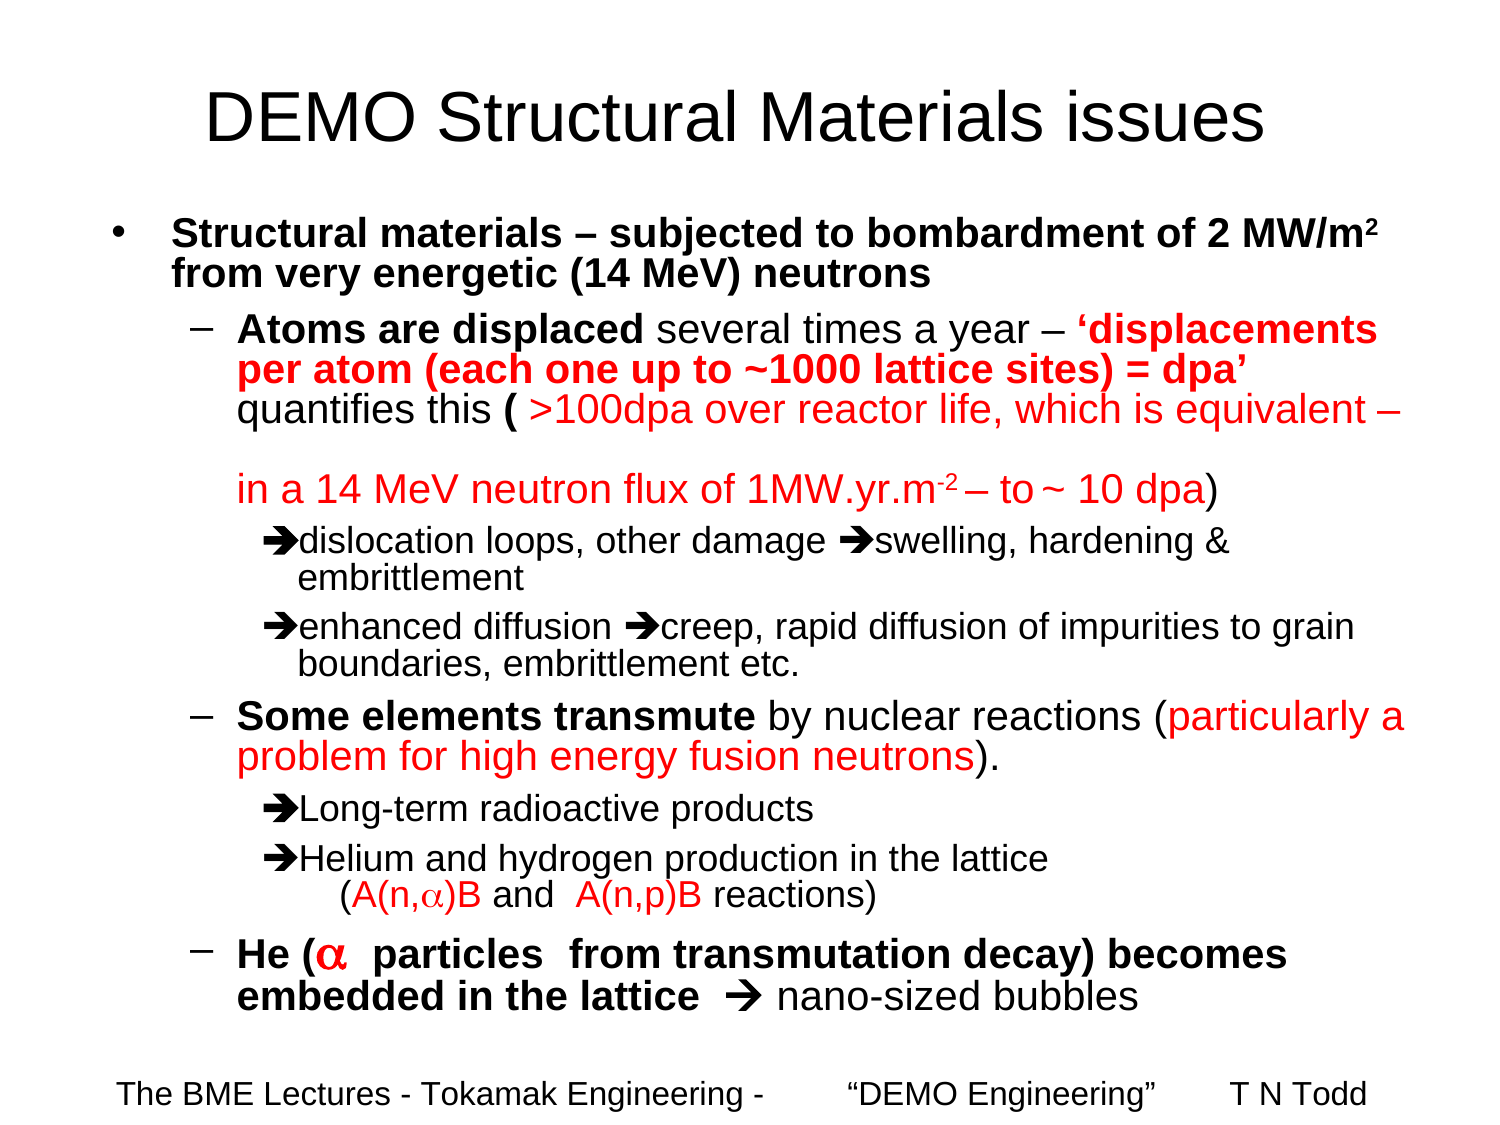

DEMO Structural Materials issues
Structural materials – subjected to bombardment of 2 MW/m2 from very energetic (14 MeV) neutrons
Atoms are displaced several times a year – ‘displacements per atom (each one up to ~1000 lattice sites) = dpa’ quantifies this ( >100dpa over reactor life, which is equivalent –
in a 14 MeV neutron flux of 1MW.yr.m-2 – to ~ 10 dpa)
dislocation loops, other damage swelling, hardening & embrittlement
enhanced diffusion creep, rapid diffusion of impurities to grain boundaries, embrittlement etc.
Some elements transmute by nuclear reactions (particularly a problem for high energy fusion neutrons).
Long-term radioactive products
Helium and hydrogen production in the lattice
 (A(n,)B and A(n,p)B reactions)
He (particlesfrom transmutation decay) becomes embedded in the lattice  nano-sized bubbles